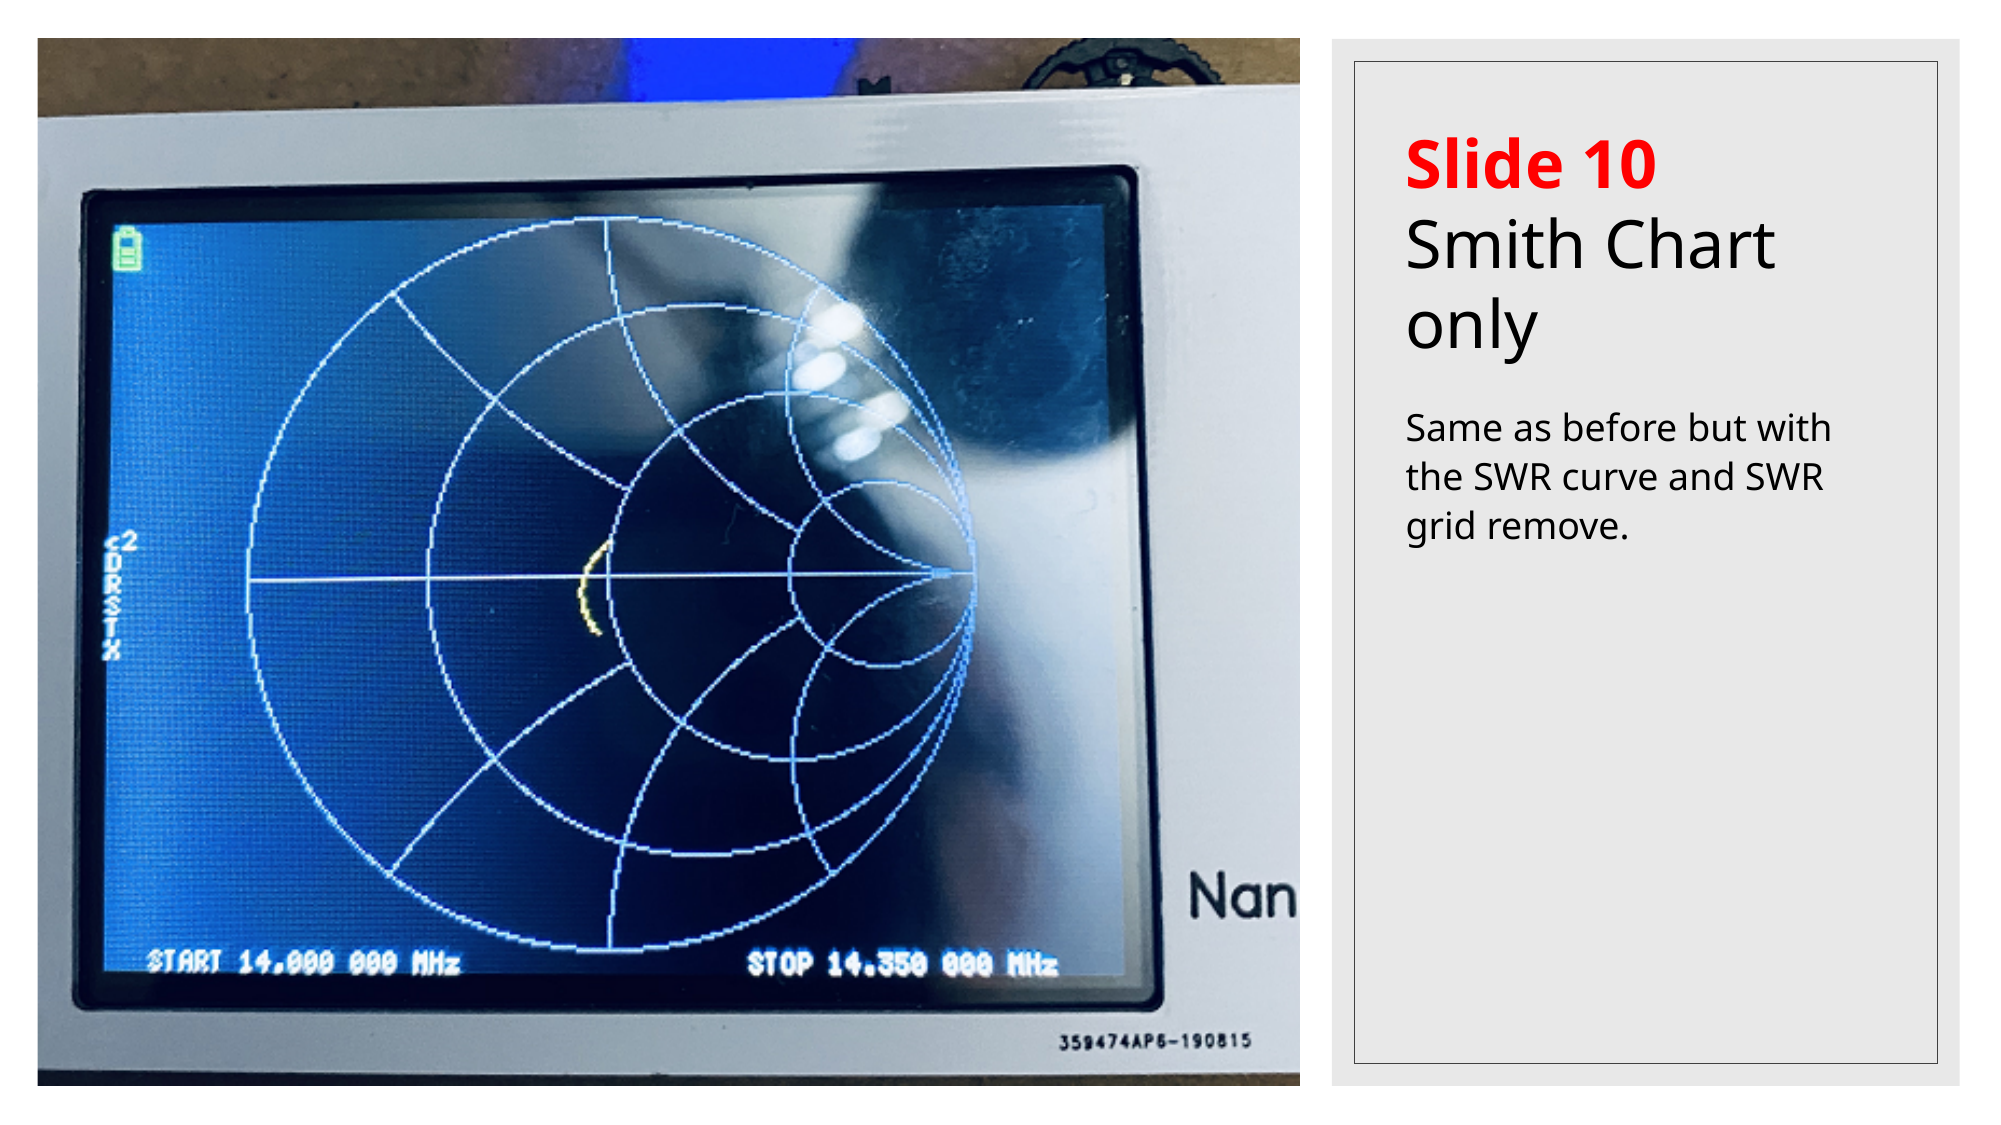

# Slide 10 Smith Chart only
Same as before but with the SWR curve and SWR grid remove.